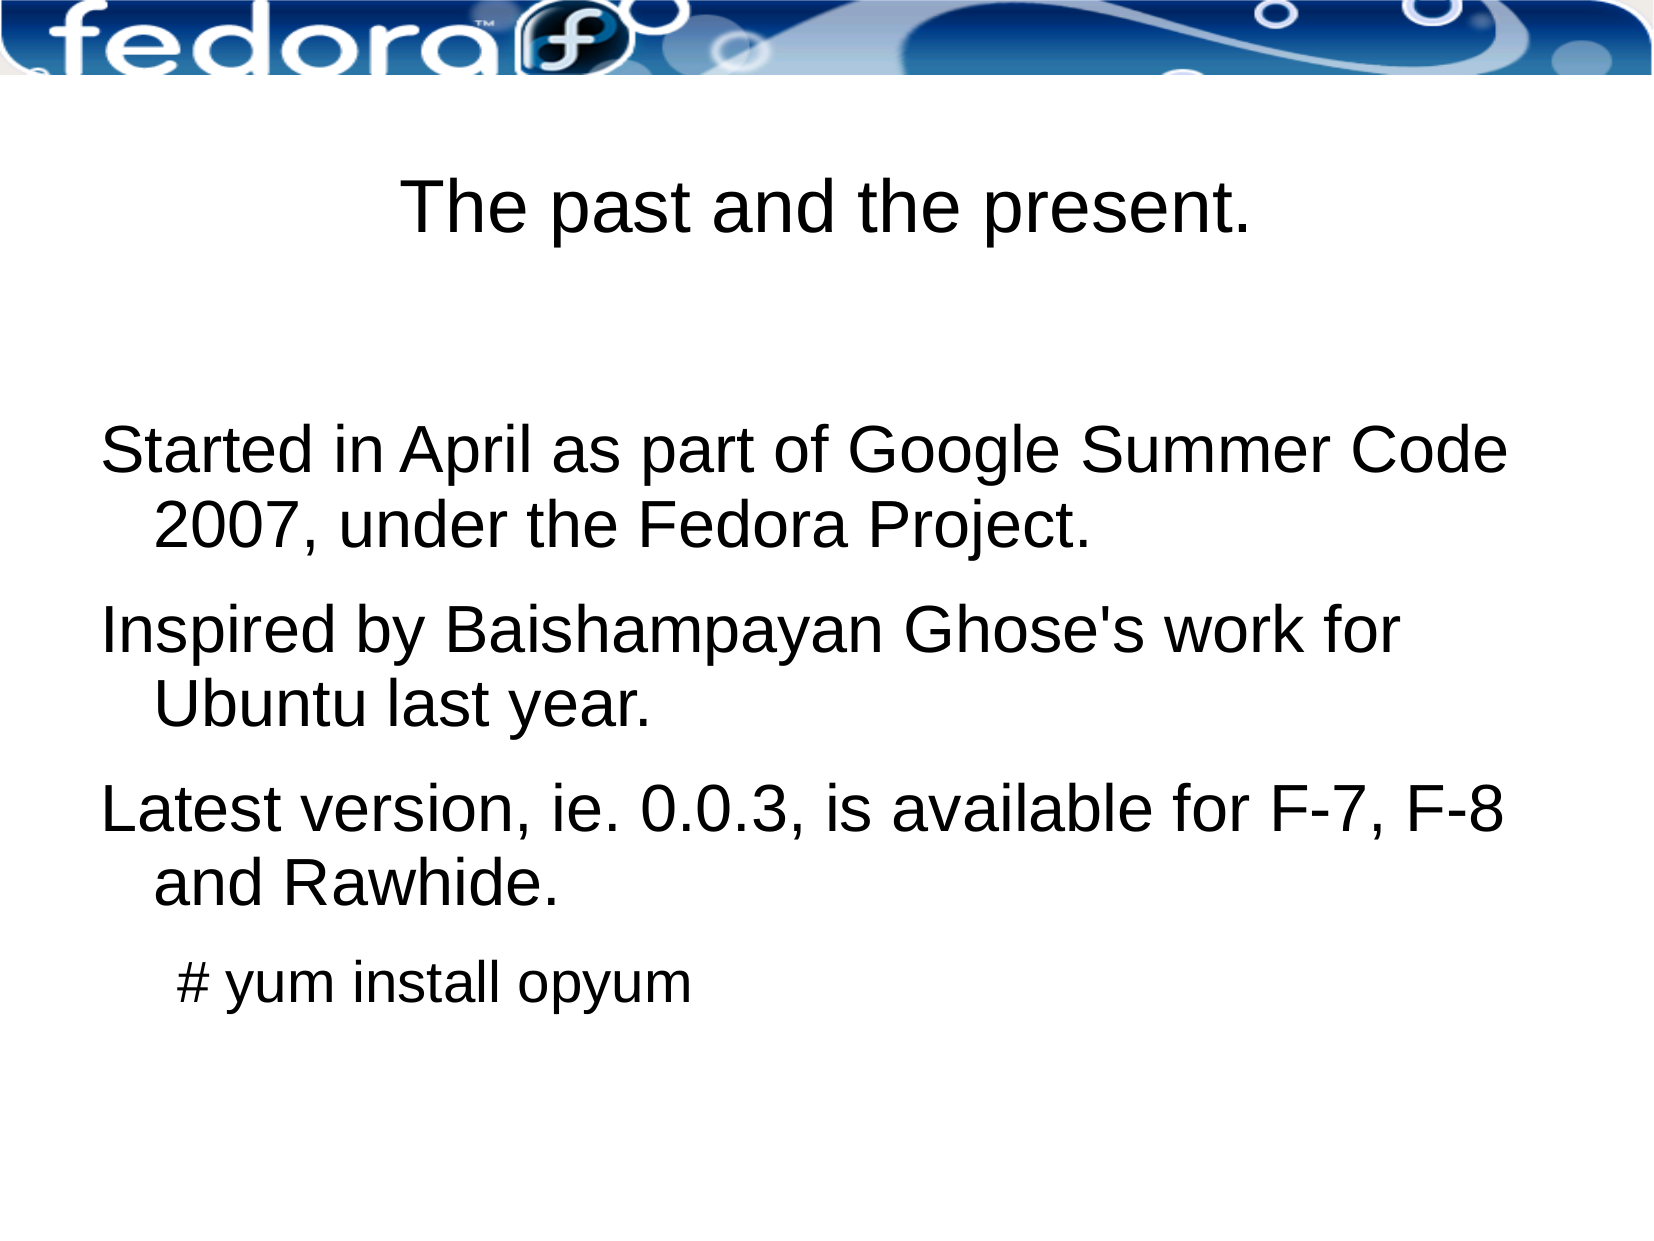

# The past and the present.
Started in April as part of Google Summer Code 2007, under the Fedora Project.
Inspired by Baishampayan Ghose's work for Ubuntu last year.
Latest version, ie. 0.0.3, is available for F-7, F-8 and Rawhide.
# yum install opyum